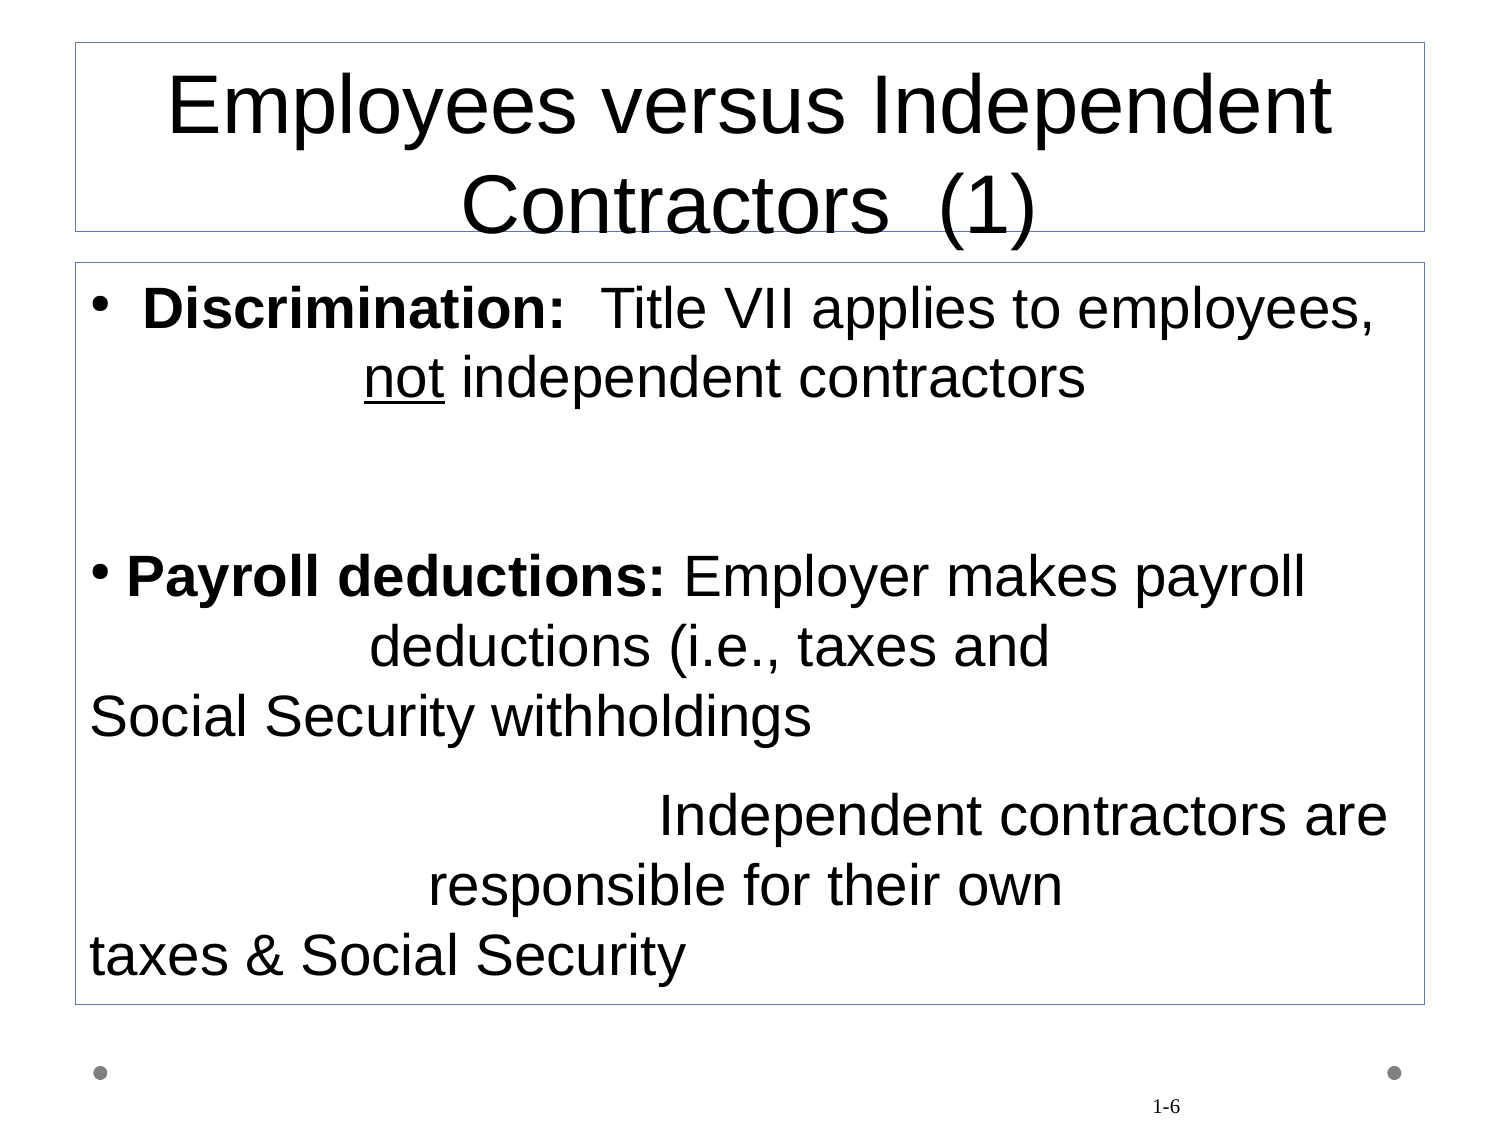

# Employees versus Independent Contractors (1)
 Discrimination: Title VII applies to employees, 			 not independent contractors
 Payroll deductions: Employer makes payroll 			 deductions (i.e., taxes and 			 Social Security withholdings
 Independent contractors are 			 responsible for their own 			 taxes & Social Security